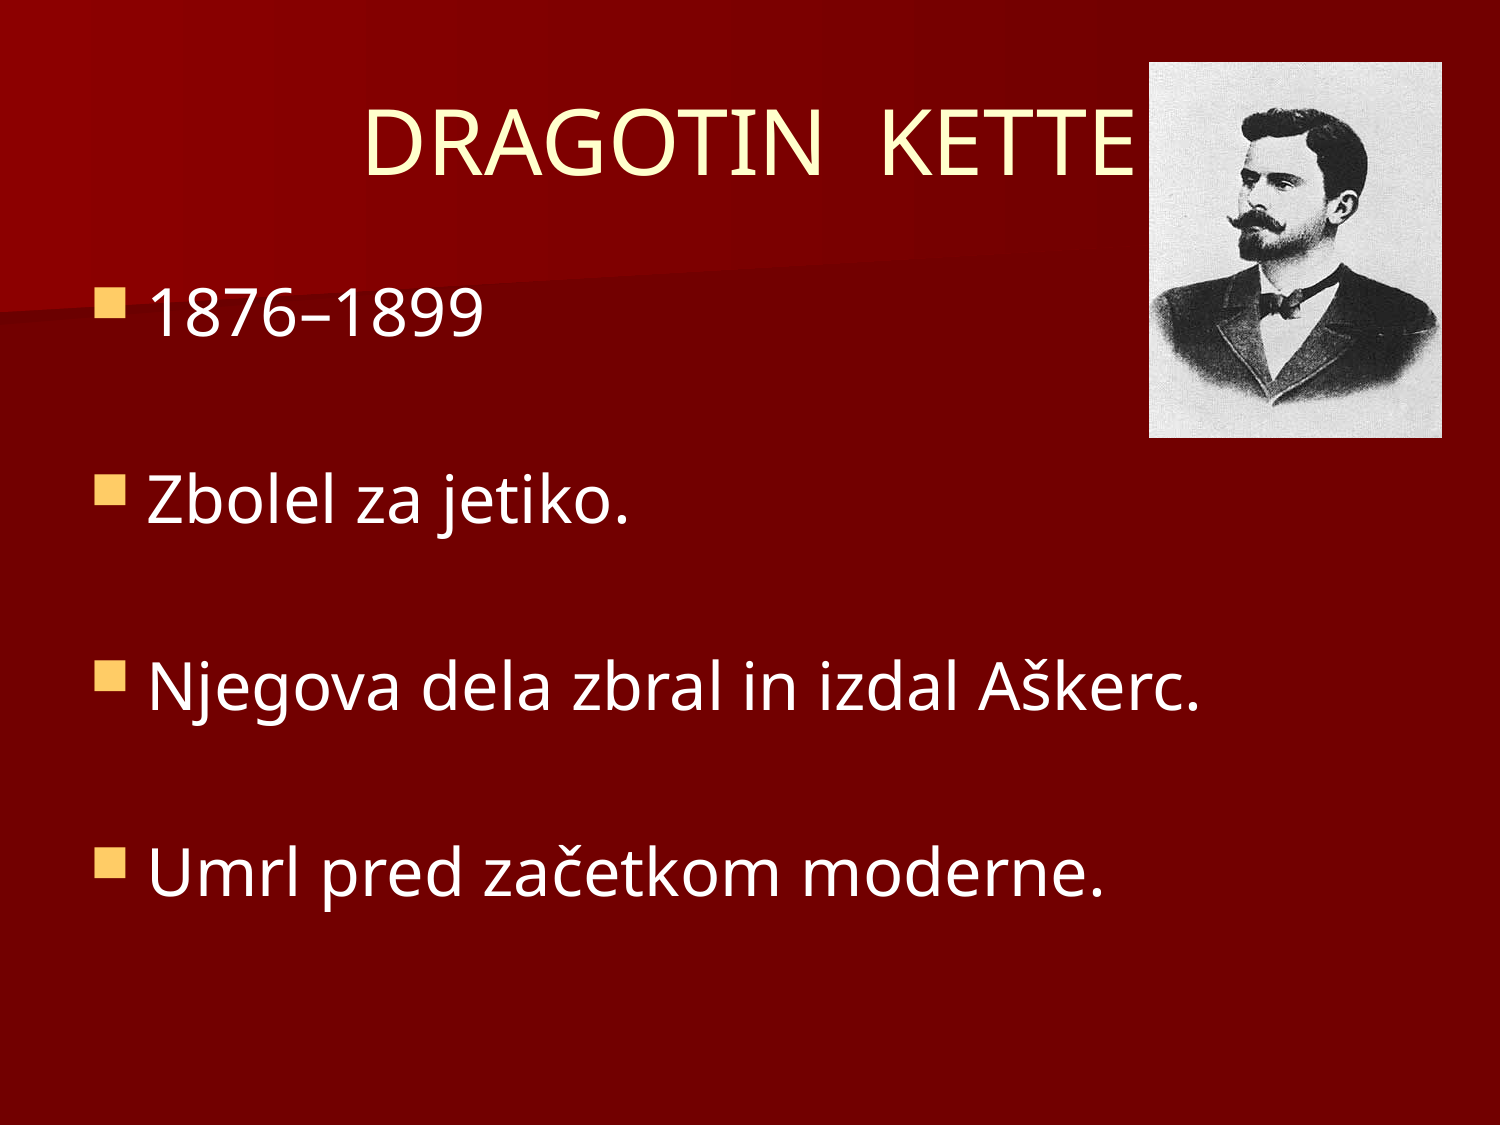

# DRAGOTIN KETTE
1876–1899
Zbolel za jetiko.
Njegova dela zbral in izdal Aškerc.
Umrl pred začetkom moderne.